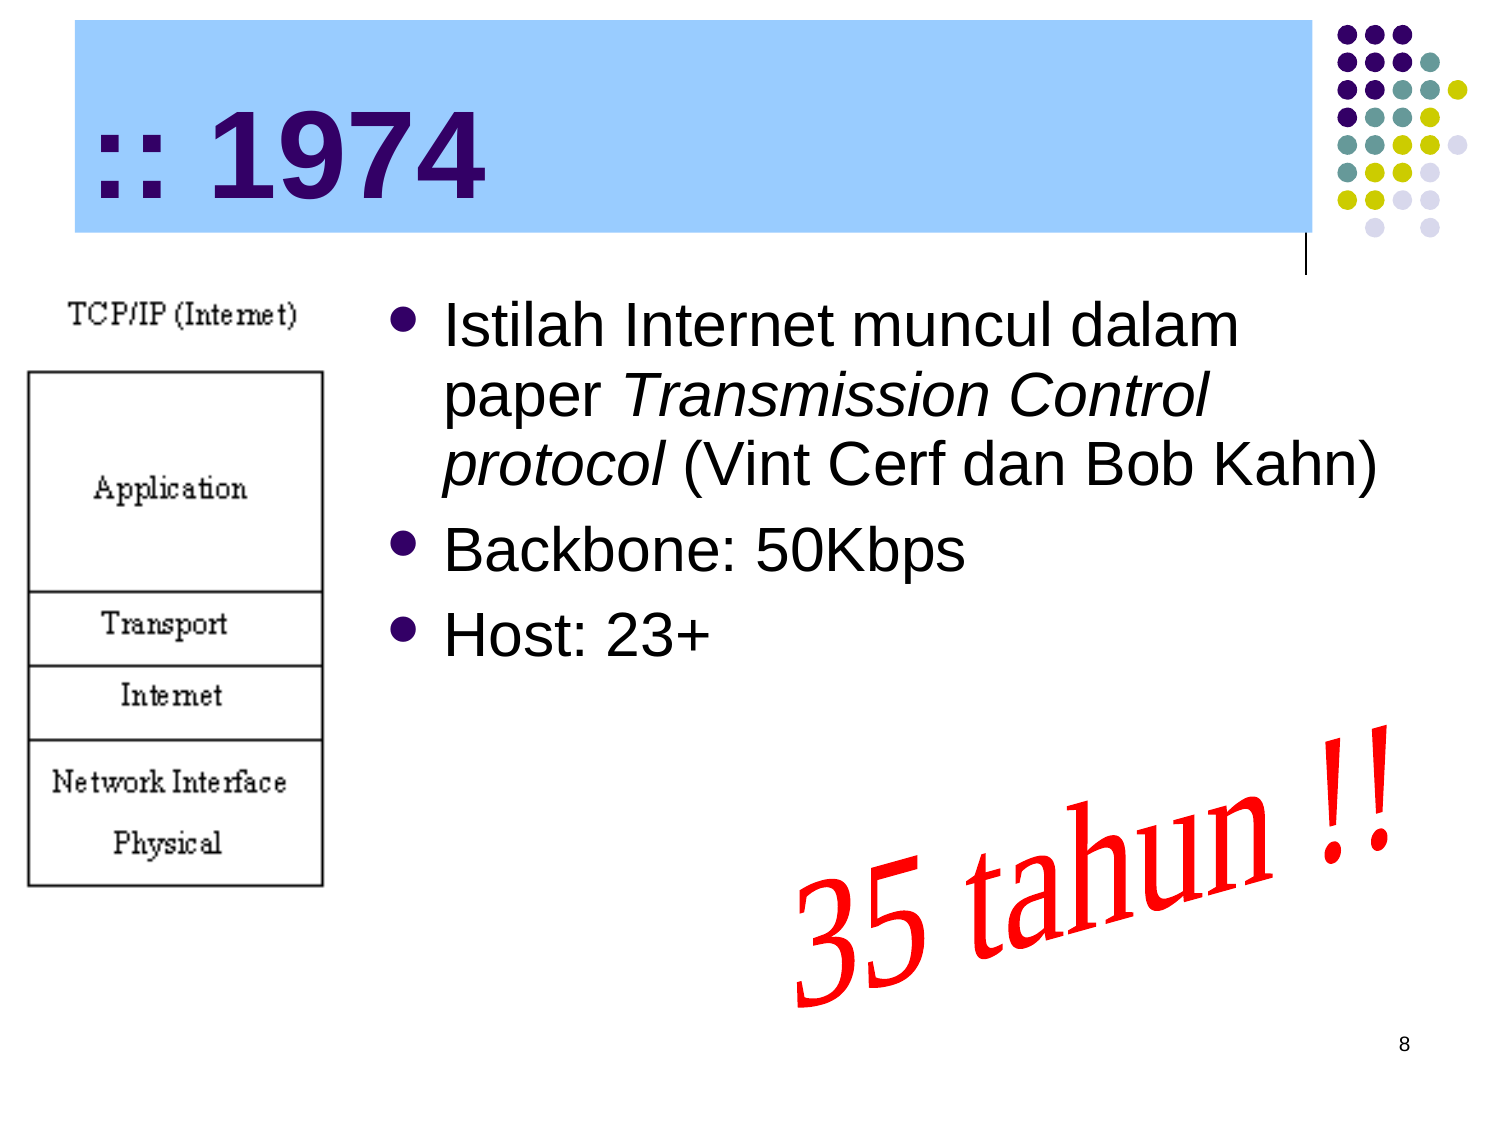

# :: 1974
Istilah Internet muncul dalam paper Transmission Control protocol (Vint Cerf dan Bob Kahn)
Backbone: 50Kbps
Host: 23+
35 tahun !!
8